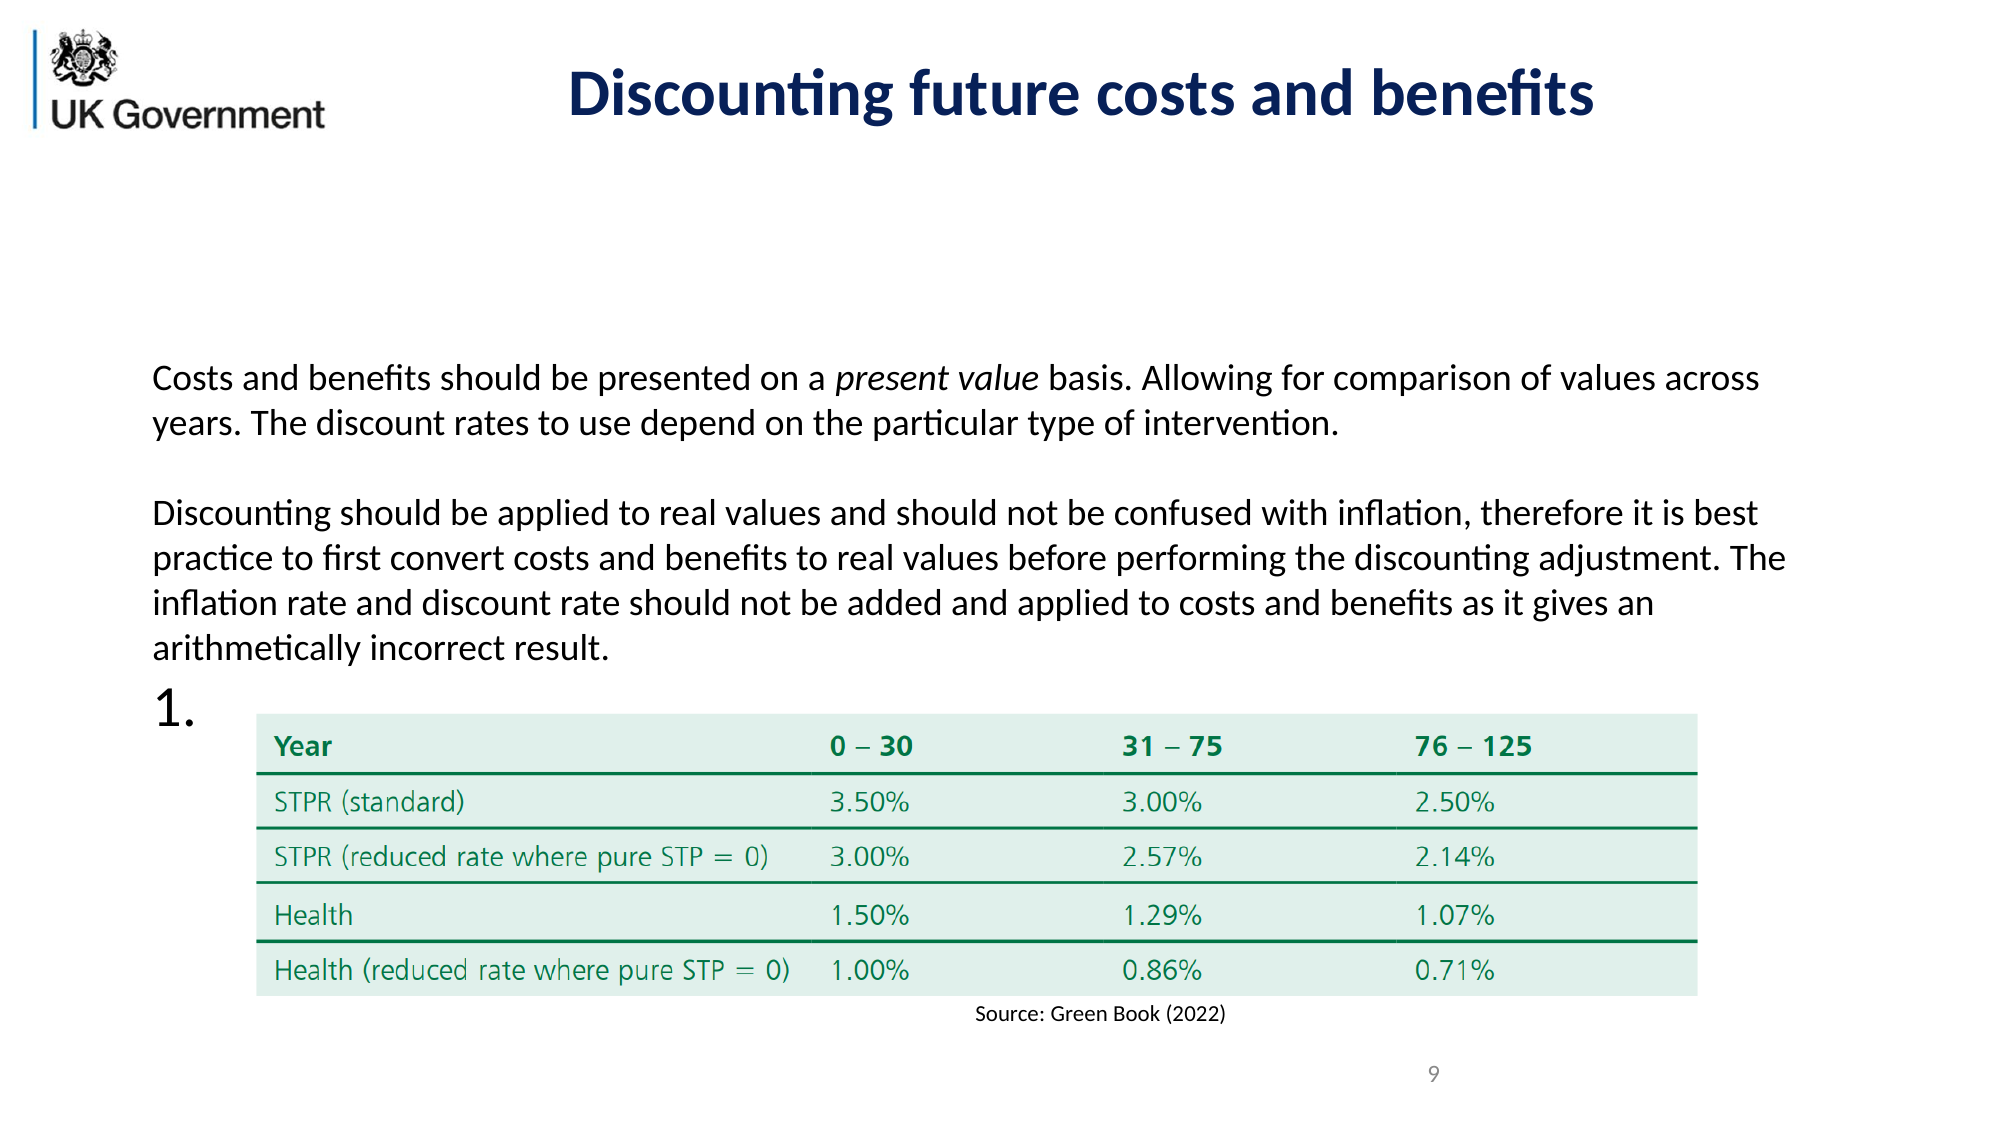

Discounting future costs and benefits
Costs and benefits should be presented on a present value basis. Allowing for comparison of values across years. The discount rates to use depend on the particular type of intervention.
Discounting should be applied to real values and should not be confused with inflation, therefore it is best practice to first convert costs and benefits to real values before performing the discounting adjustment. The inflation rate and discount rate should not be added and applied to costs and benefits as it gives an arithmetically incorrect result.
Source: Green Book (2022)
1